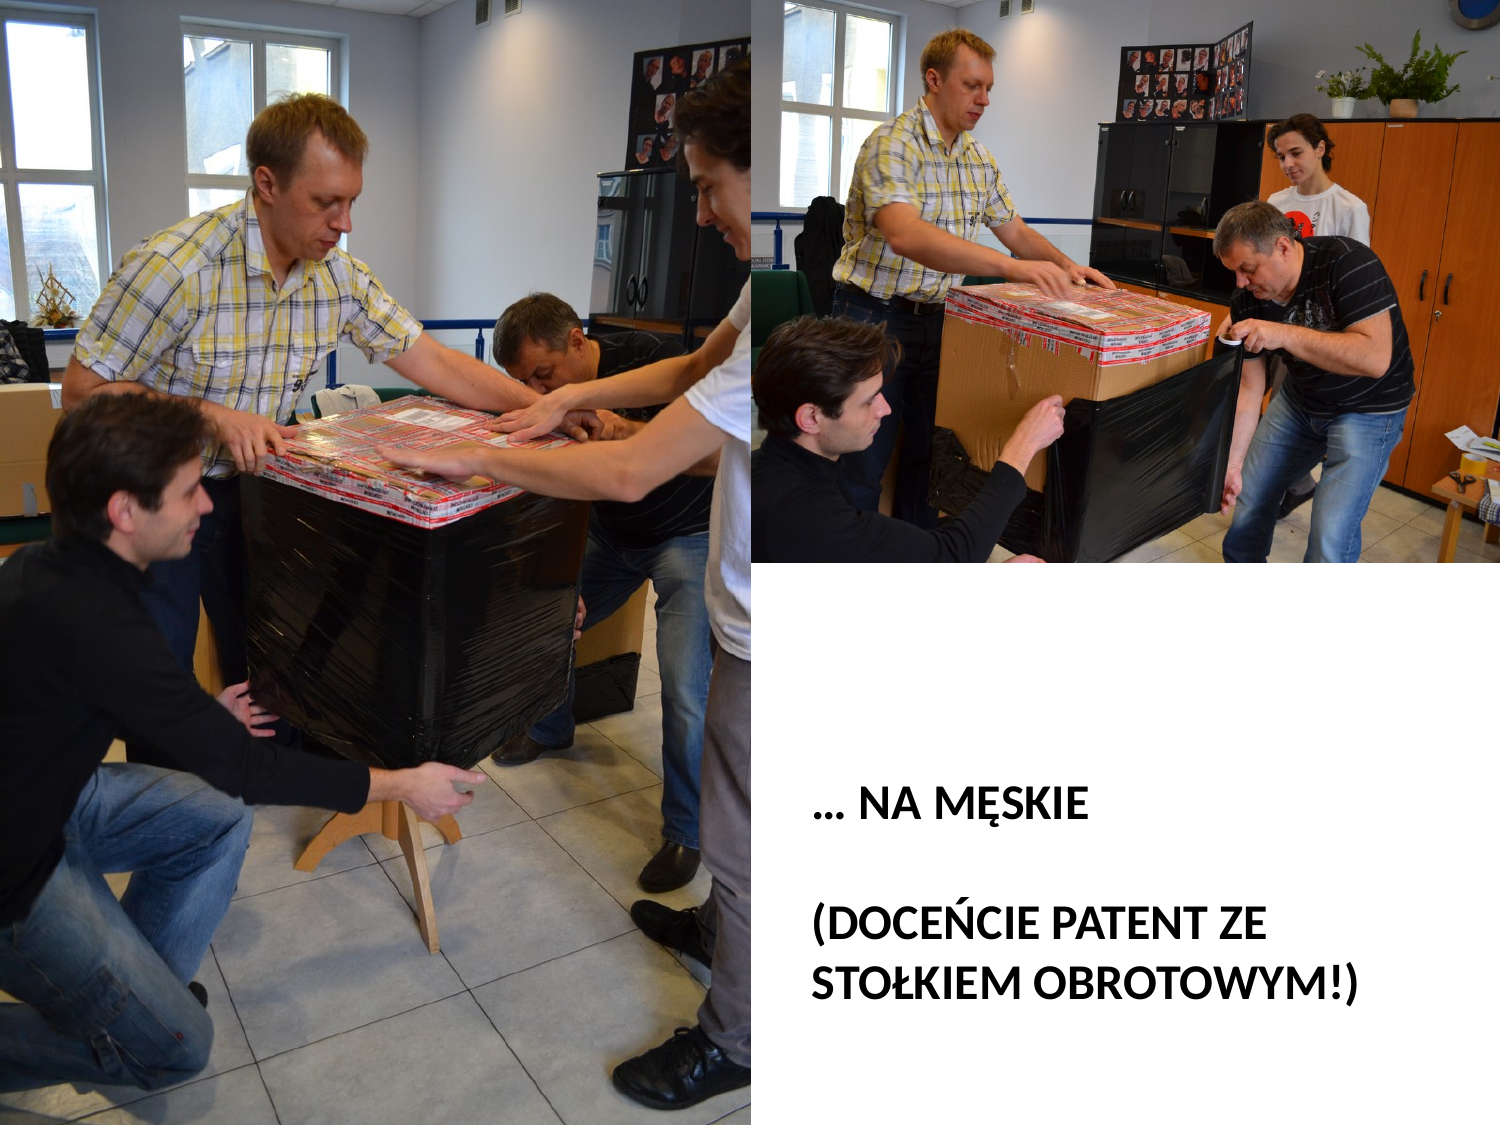

… NA MĘSKIE
(DOCEŃCIE PATENT ZE
STOŁKIEM OBROTOWYM!)